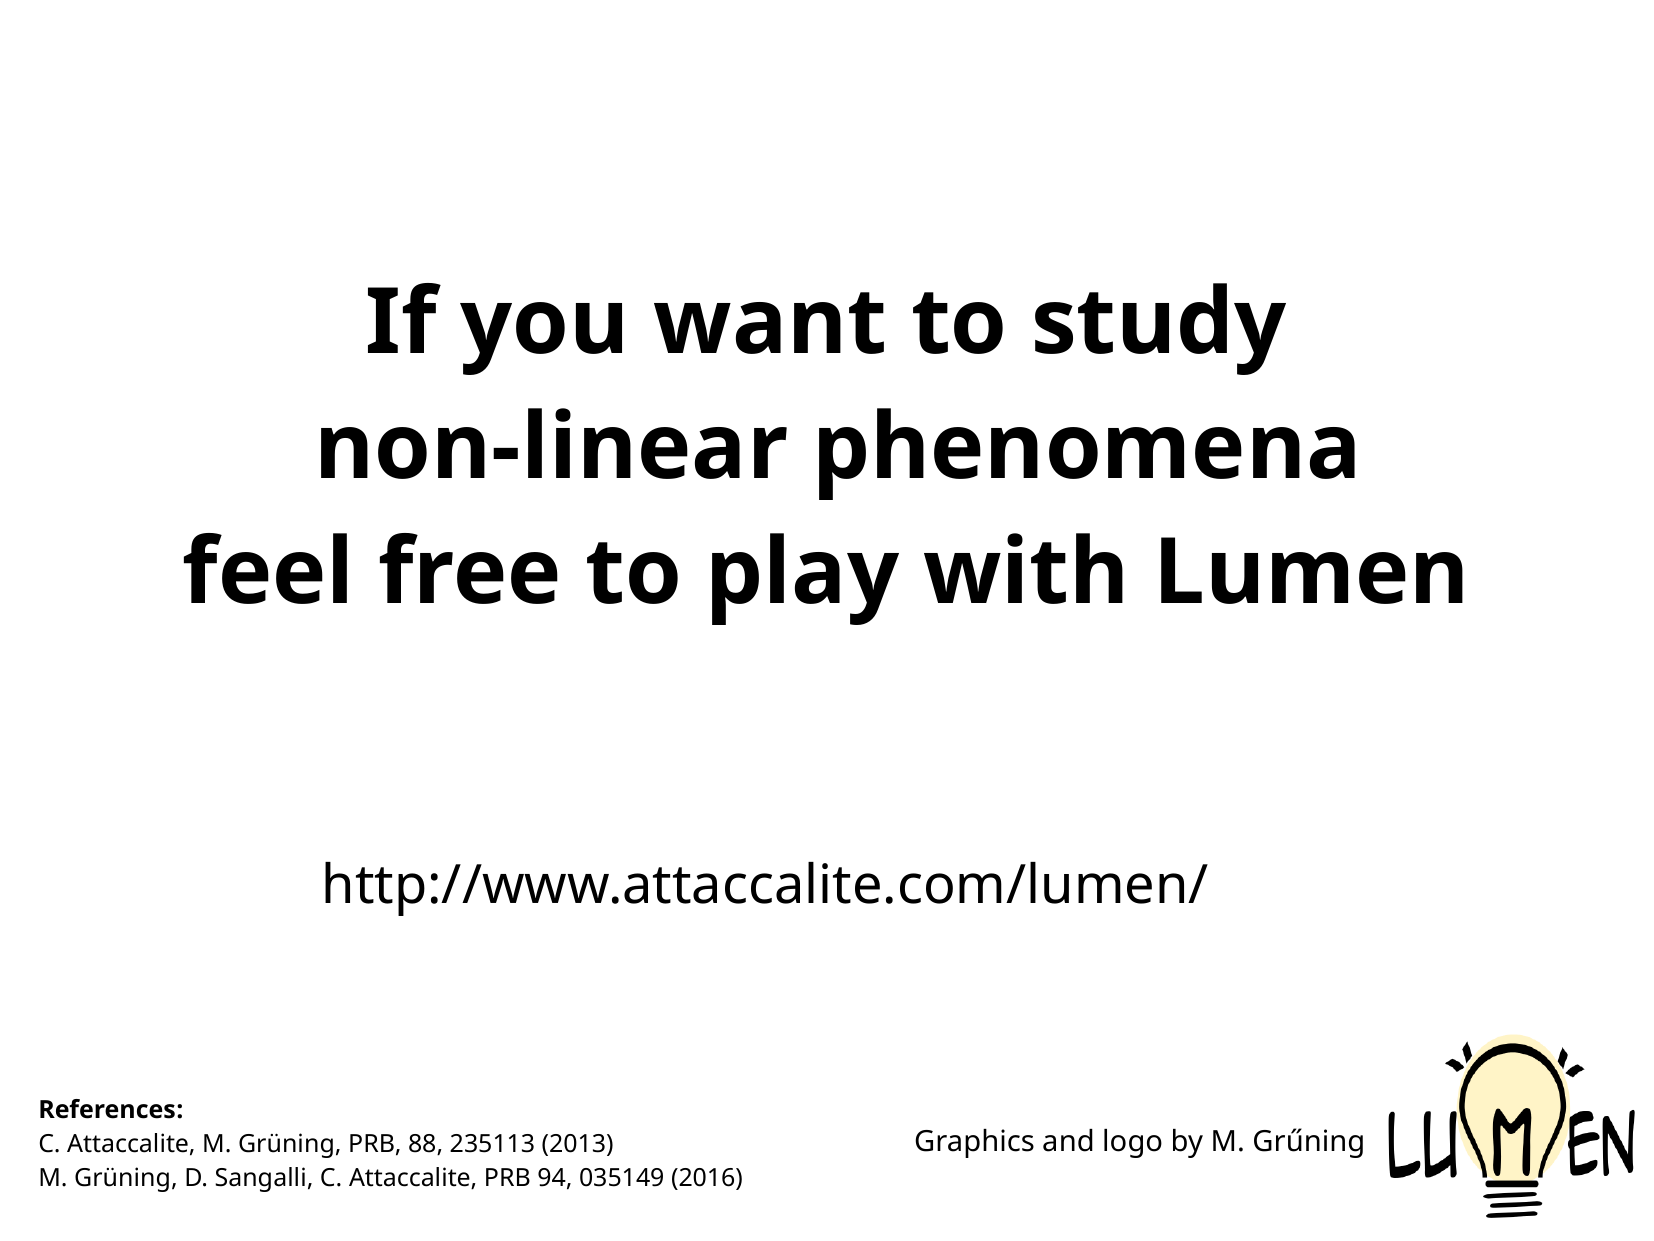

# If you want to study non-linear phenomena feel free to play with Lumen
http://www.attaccalite.com/lumen/
References:
C. Attaccalite, M. Grüning, PRB, 88, 235113 (2013)
M. Grüning, D. Sangalli, C. Attaccalite, PRB 94, 035149 (2016)
Graphics and logo by M. Grűning